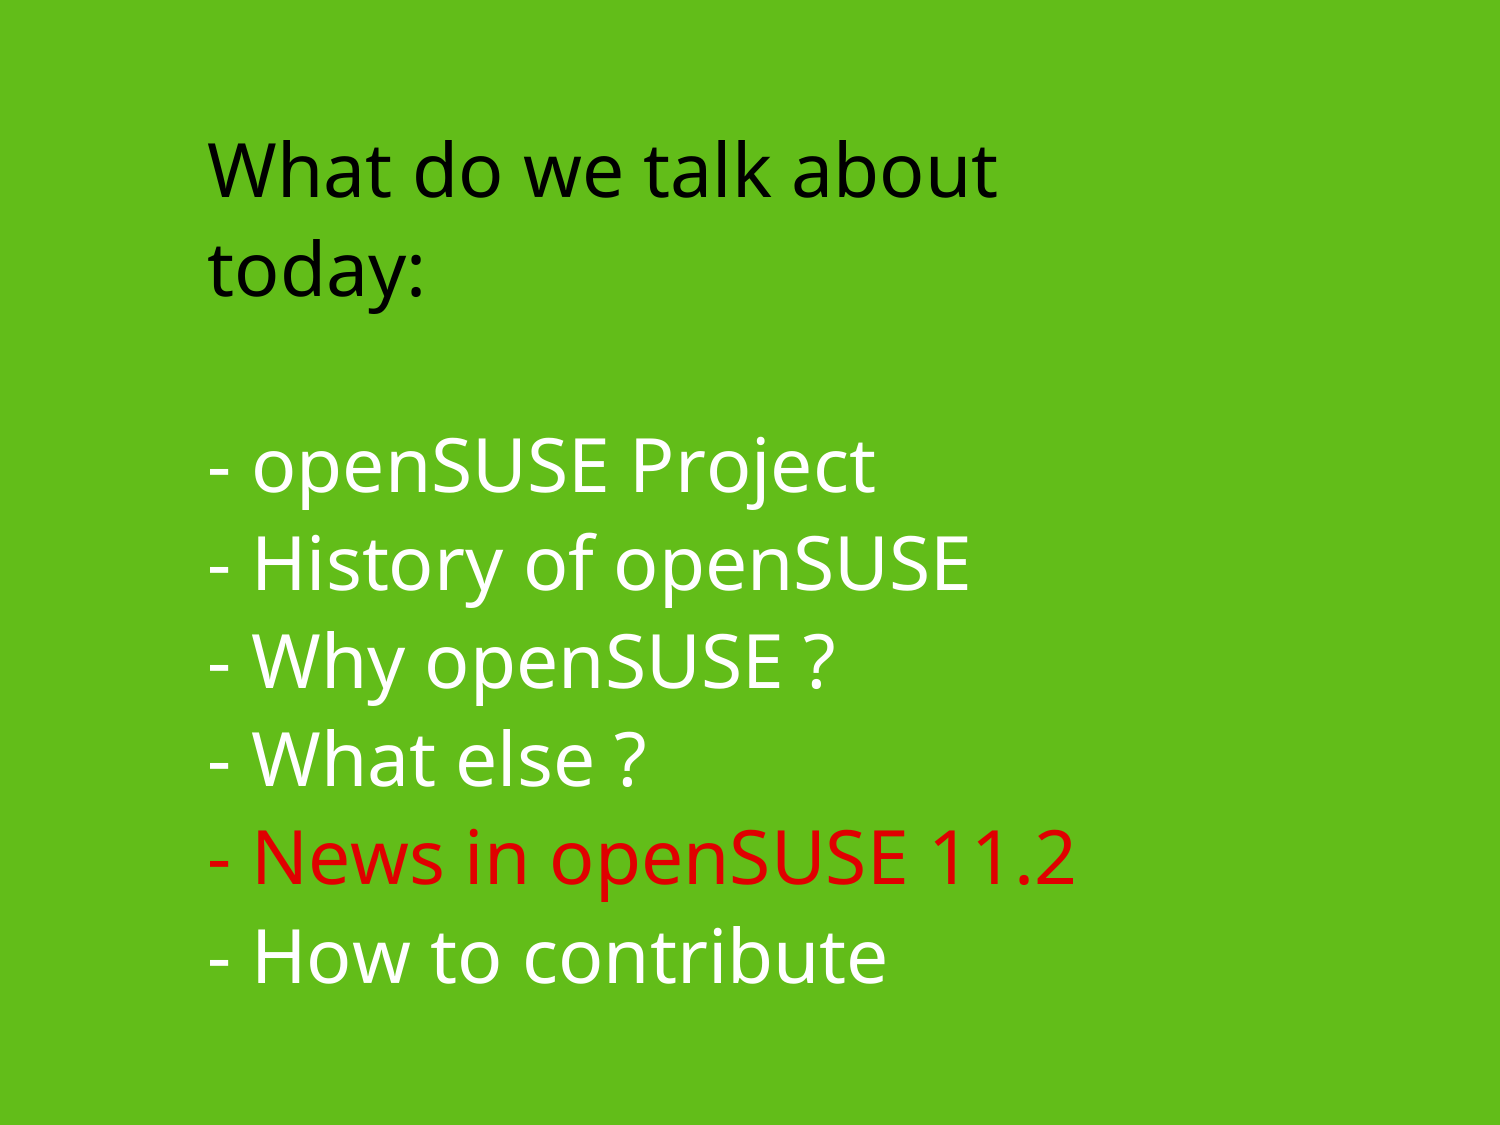

# What do we talk about today: - openSUSE Project - History of openSUSE - Why openSUSE ? - What else ? - News in openSUSE 11.2 - How to contribute